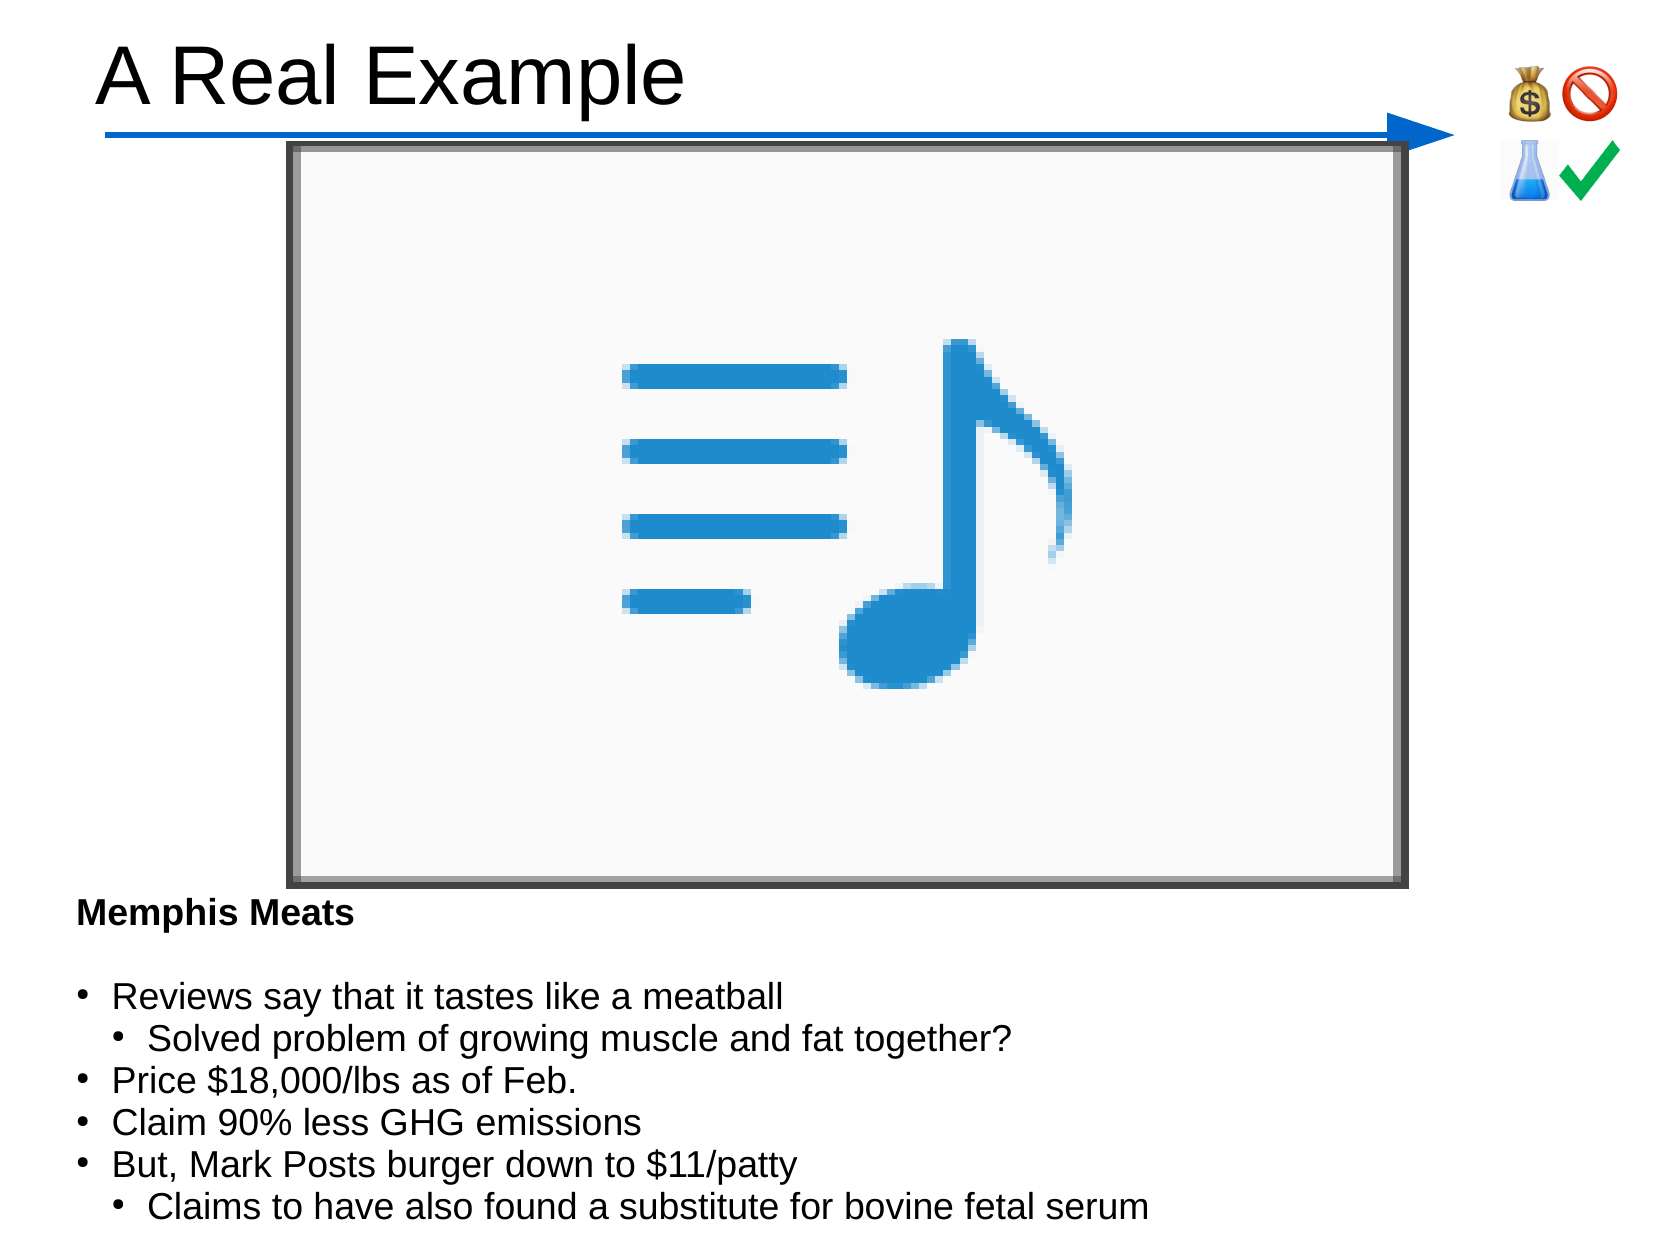

A Real Example
Memphis Meats
Reviews say that it tastes like a meatball
Solved problem of growing muscle and fat together?
Price $18,000/lbs as of Feb.
Claim 90% less GHG emissions
But, Mark Posts burger down to $11/patty
Claims to have also found a substitute for bovine fetal serum